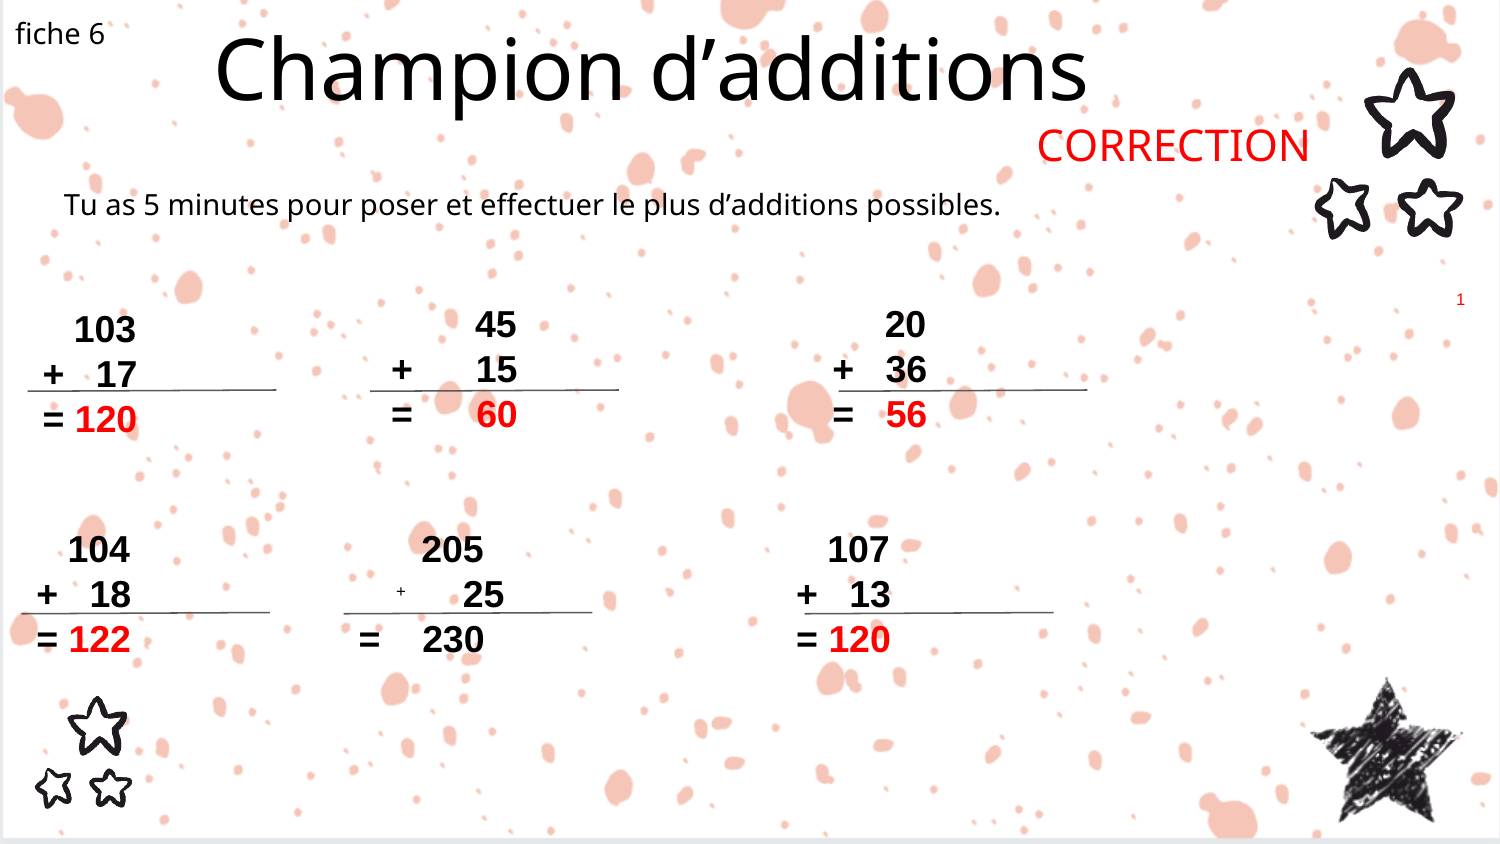

fiche 6
Champion d’additions
CORRECTION
Tu as 5 minutes pour poser et effectuer le plus d’additions possibles.
1
 45
+ 15
= 60
 20
+ 36
= 56
 103
+ 17
= 120
 104
+ 18
= 122
 205
 25
= 230
 107
+ 13
= 120